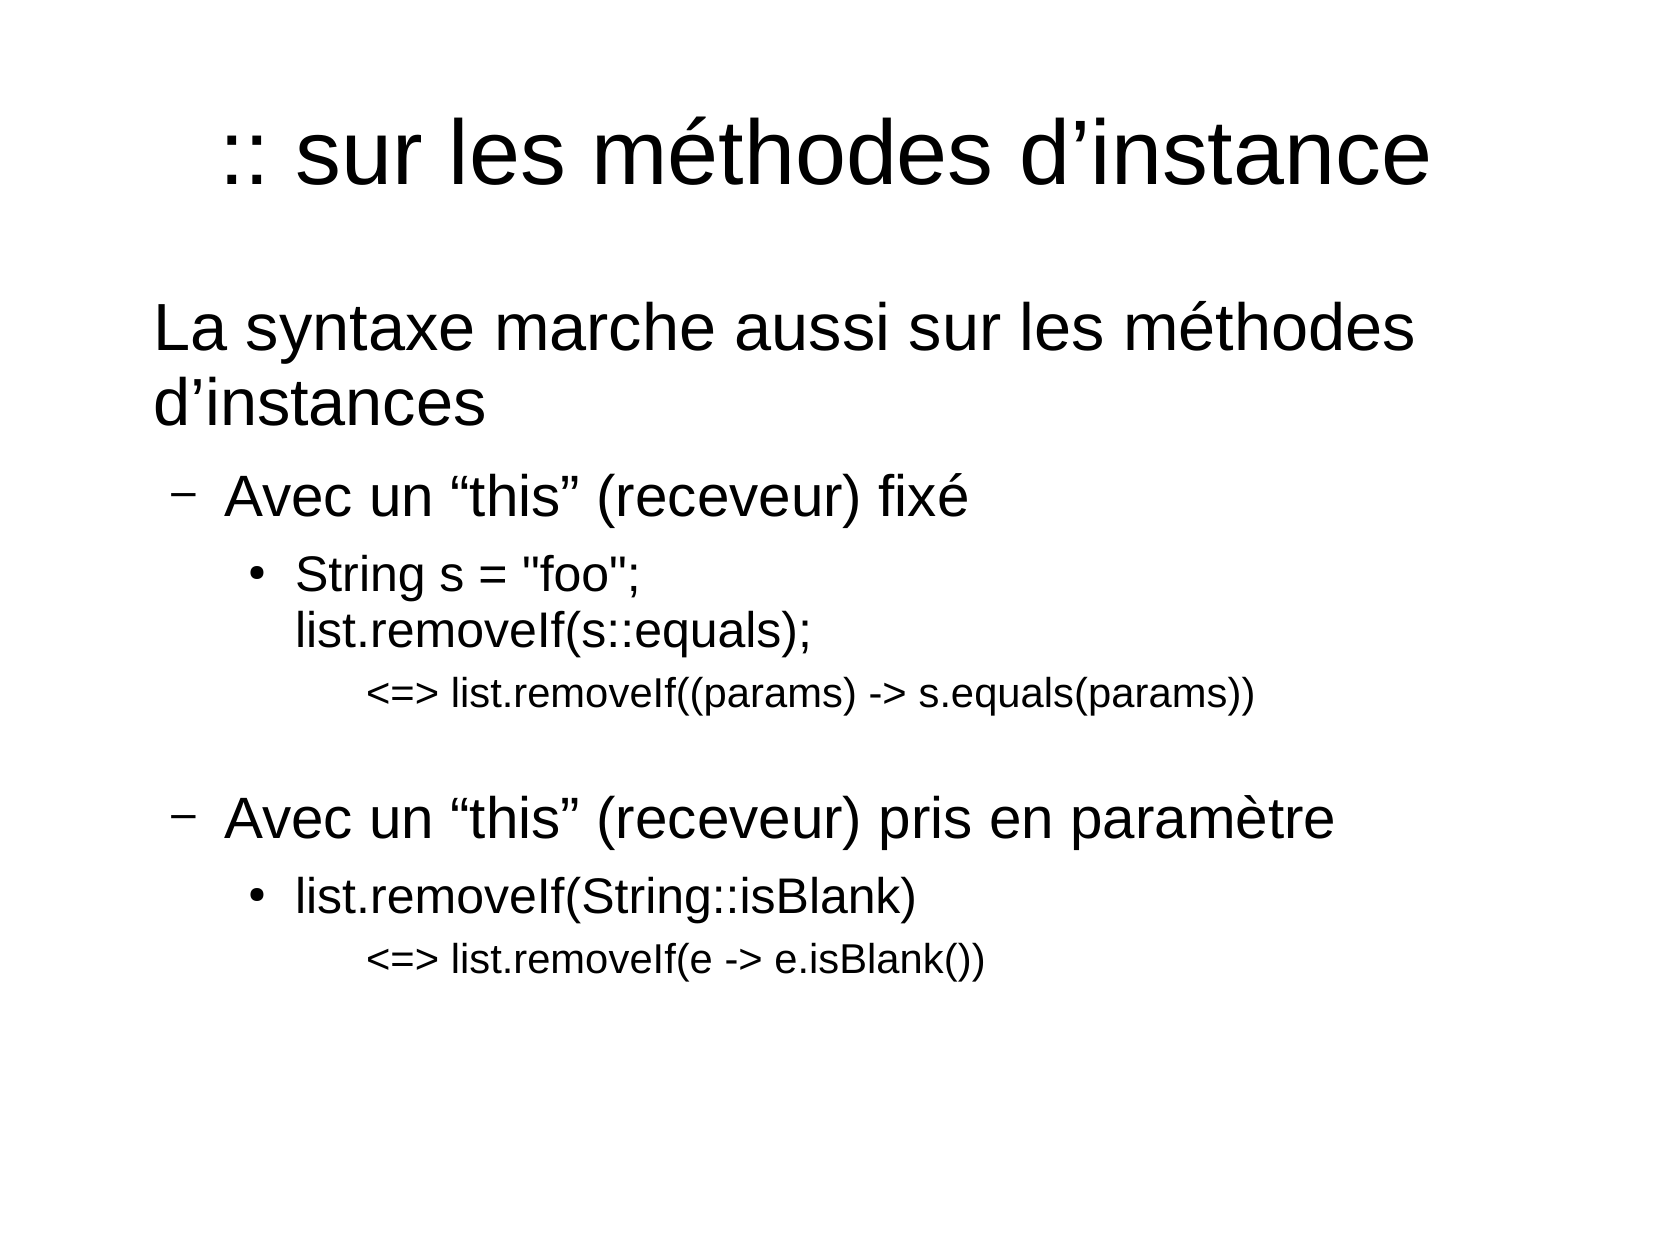

# :: sur les méthodes d’instance
La syntaxe marche aussi sur les méthodes d’instances
Avec un “this” (receveur) fixé
String s = "foo";
list.removeIf(s::equals);
<=> list.removeIf((params) -> s.equals(params))
Avec un “this” (receveur) pris en paramètre
list.removeIf(String::isBlank)
<=> list.removeIf(e -> e.isBlank())